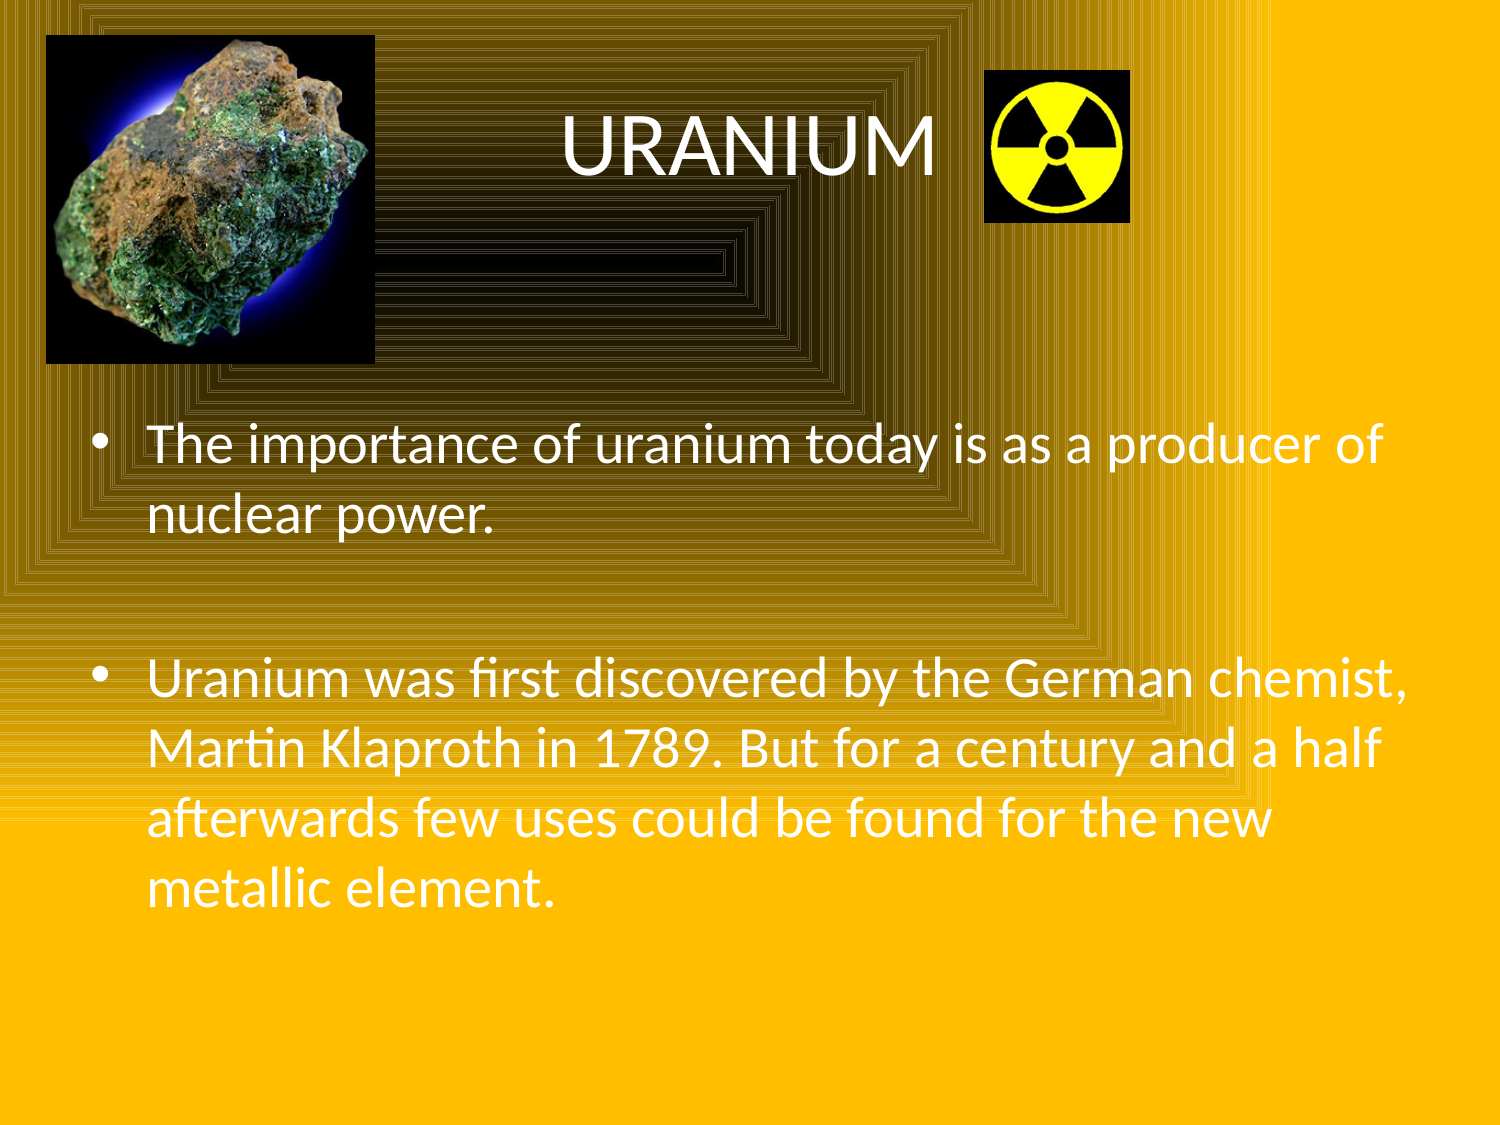

# URANIUM
The importance of uranium today is as a producer of nuclear power.
Uranium was first discovered by the German chemist, Martin Klaproth in 1789. But for a century and a half afterwards few uses could be found for the new metallic element.